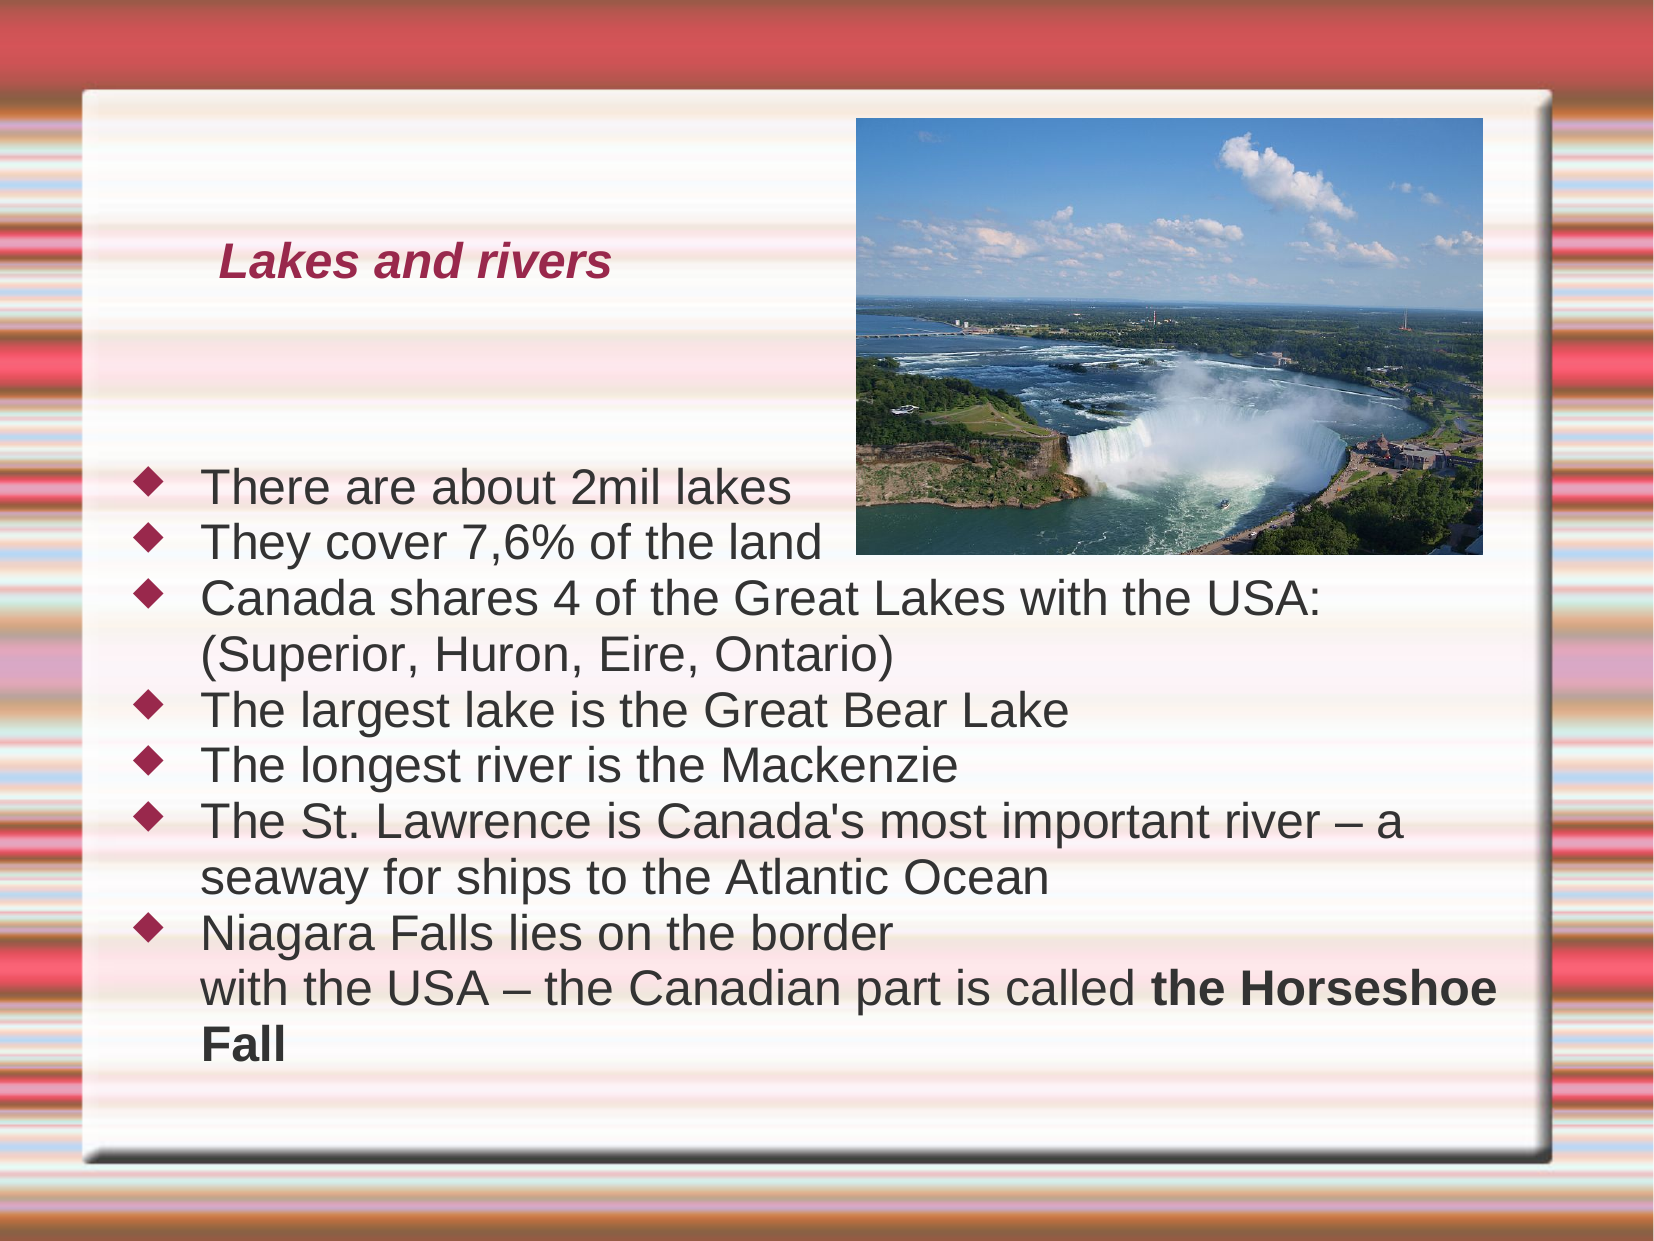

# Lakes and rivers
There are about 2mil lakes
They cover 7,6% of the land
Canada shares 4 of the Great Lakes with the USA: (Superior, Huron, Eire, Ontario)
The largest lake is the Great Bear Lake
The longest river is the Mackenzie
The St. Lawrence is Canada's most important river – a seaway for ships to the Atlantic Ocean
Niagara Falls lies on the border
with the USA – the Canadian part is called the Horseshoe Fall